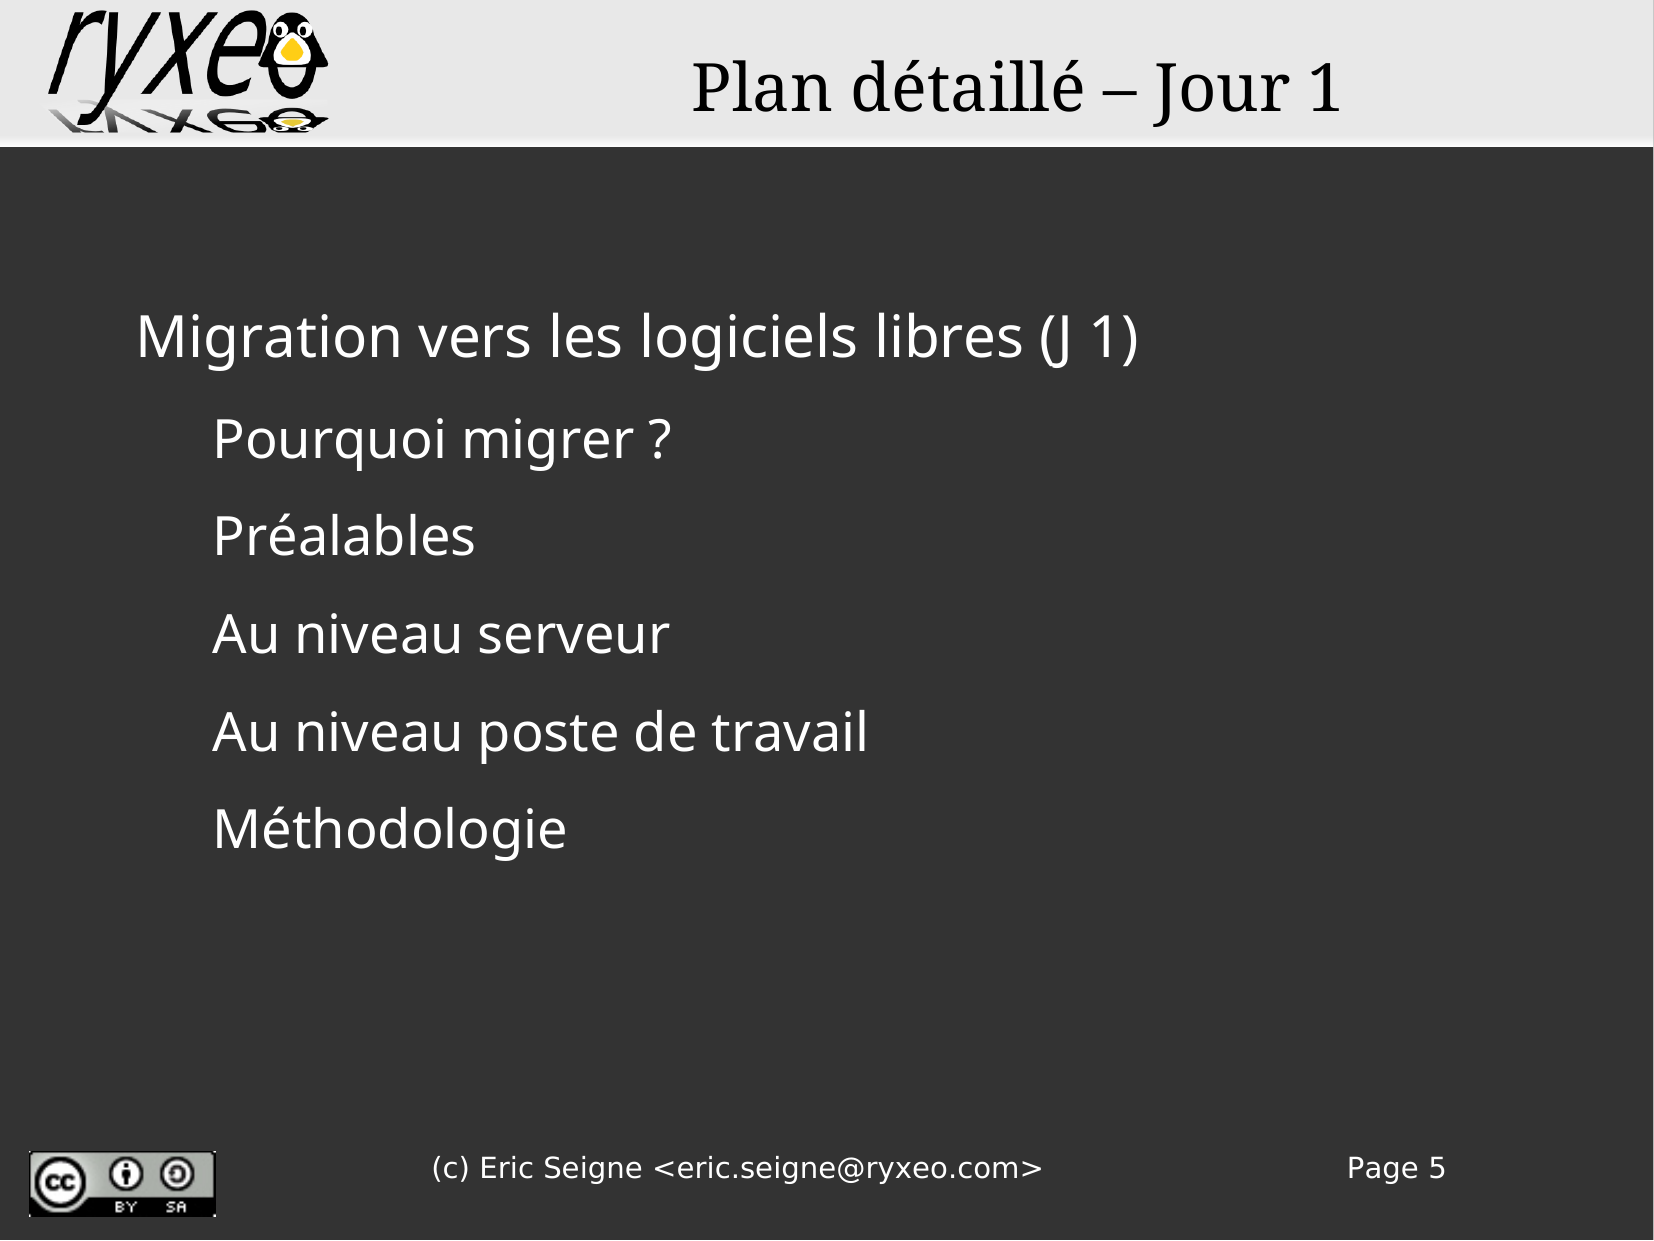

# Plan détaillé – Jour 1
Migration vers les logiciels libres (J 1)
Pourquoi migrer ?
Préalables
Au niveau serveur
Au niveau poste de travail
Méthodologie
Toto le héro
5